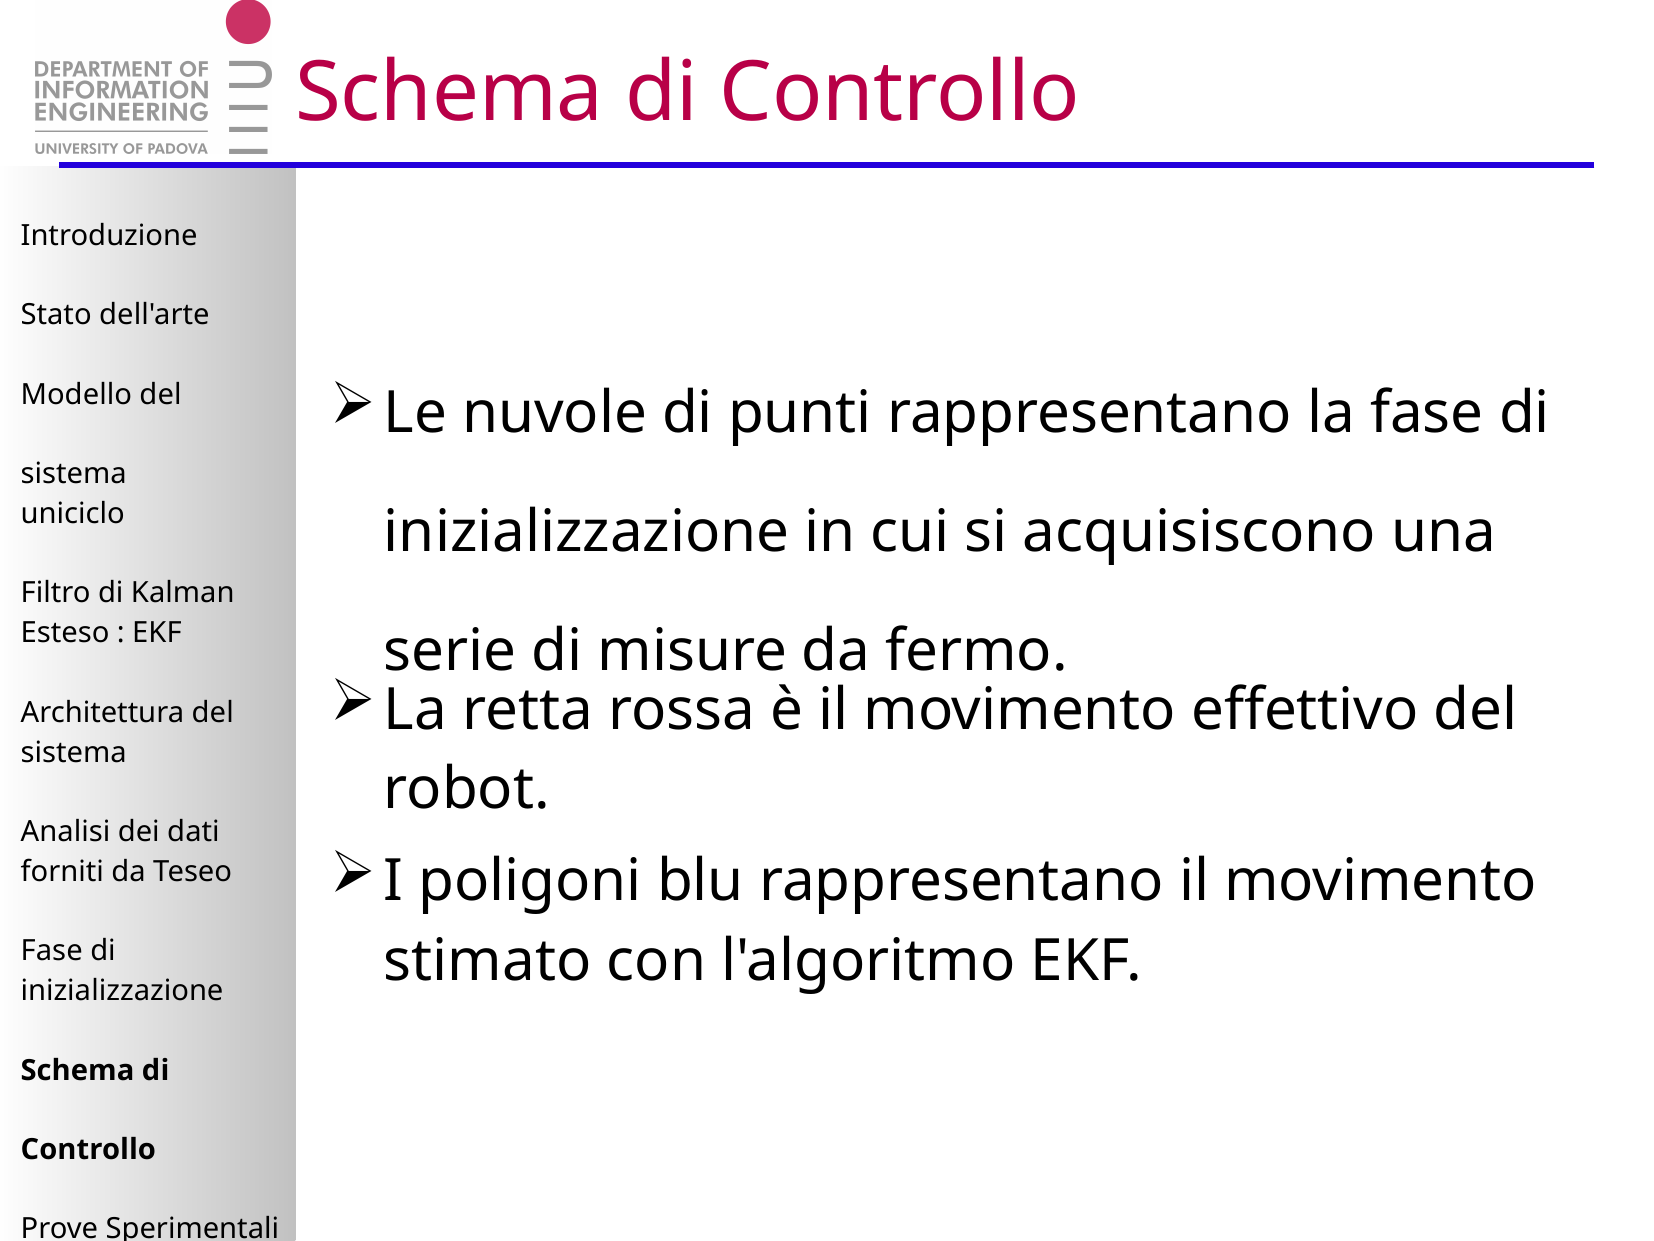

Schema di Controllo
Introduzione
Stato dell'arte
Modello del sistema
uniciclo
Filtro di Kalman
Esteso : EKF
Architettura del
sistema
Analisi dei dati
forniti da Teseo
Fase di
inizializzazione
Schema di Controllo
Prove Sperimentali
Conclusioni
Sviluppi futuri
# Le nuvole di punti rappresentano la fase di inizializzazione in cui si acquisiscono una serie di misure da fermo.
La retta rossa è il movimento effettivo del robot.
I poligoni blu rappresentano il movimento stimato con l'algoritmo EKF.